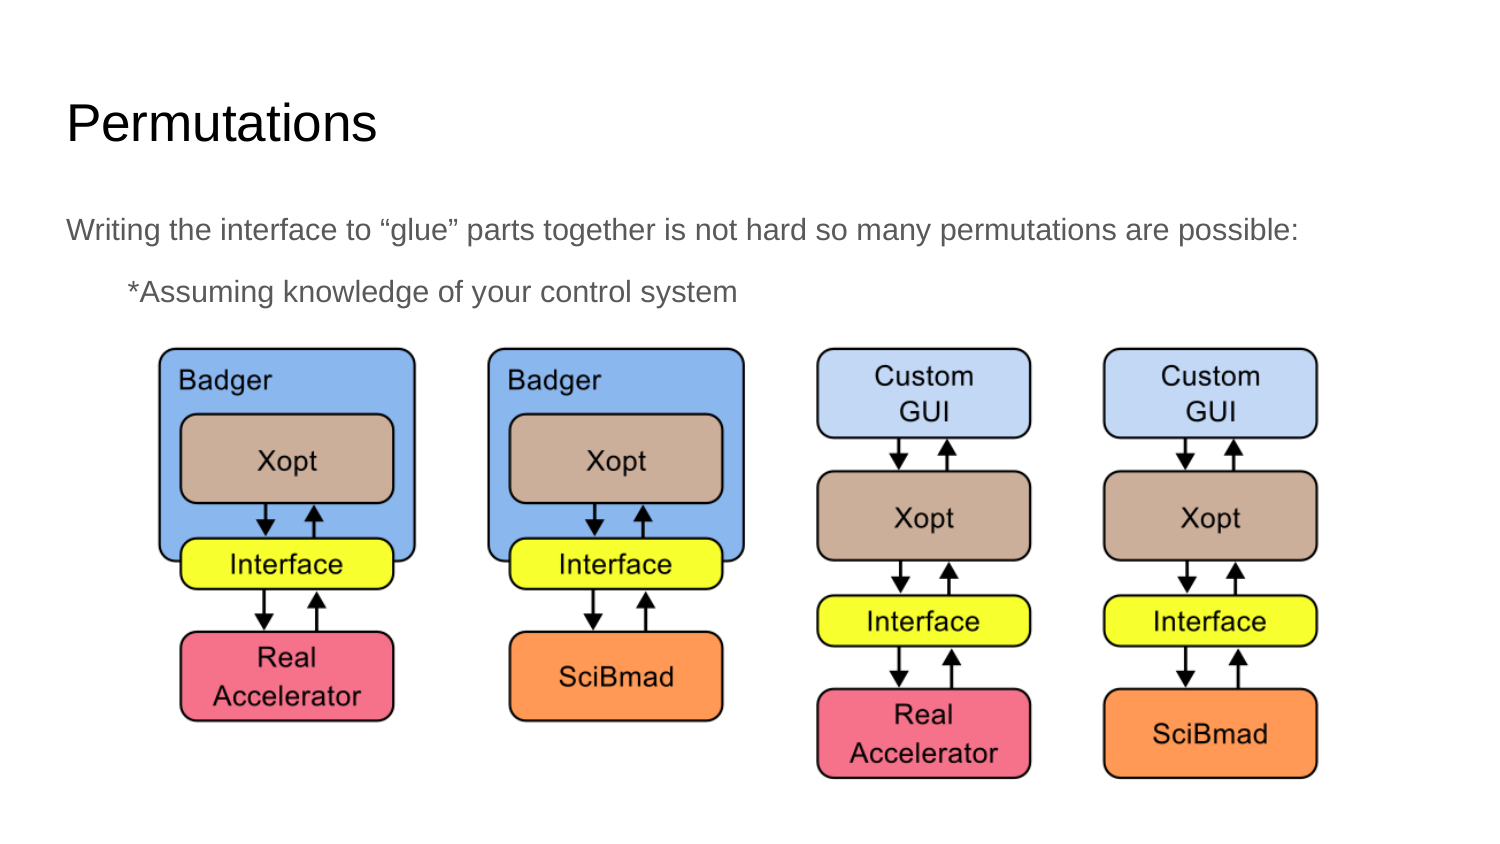

# Permutations
Writing the interface to “glue” parts together is not hard so many permutations are possible:
*Assuming knowledge of your control system